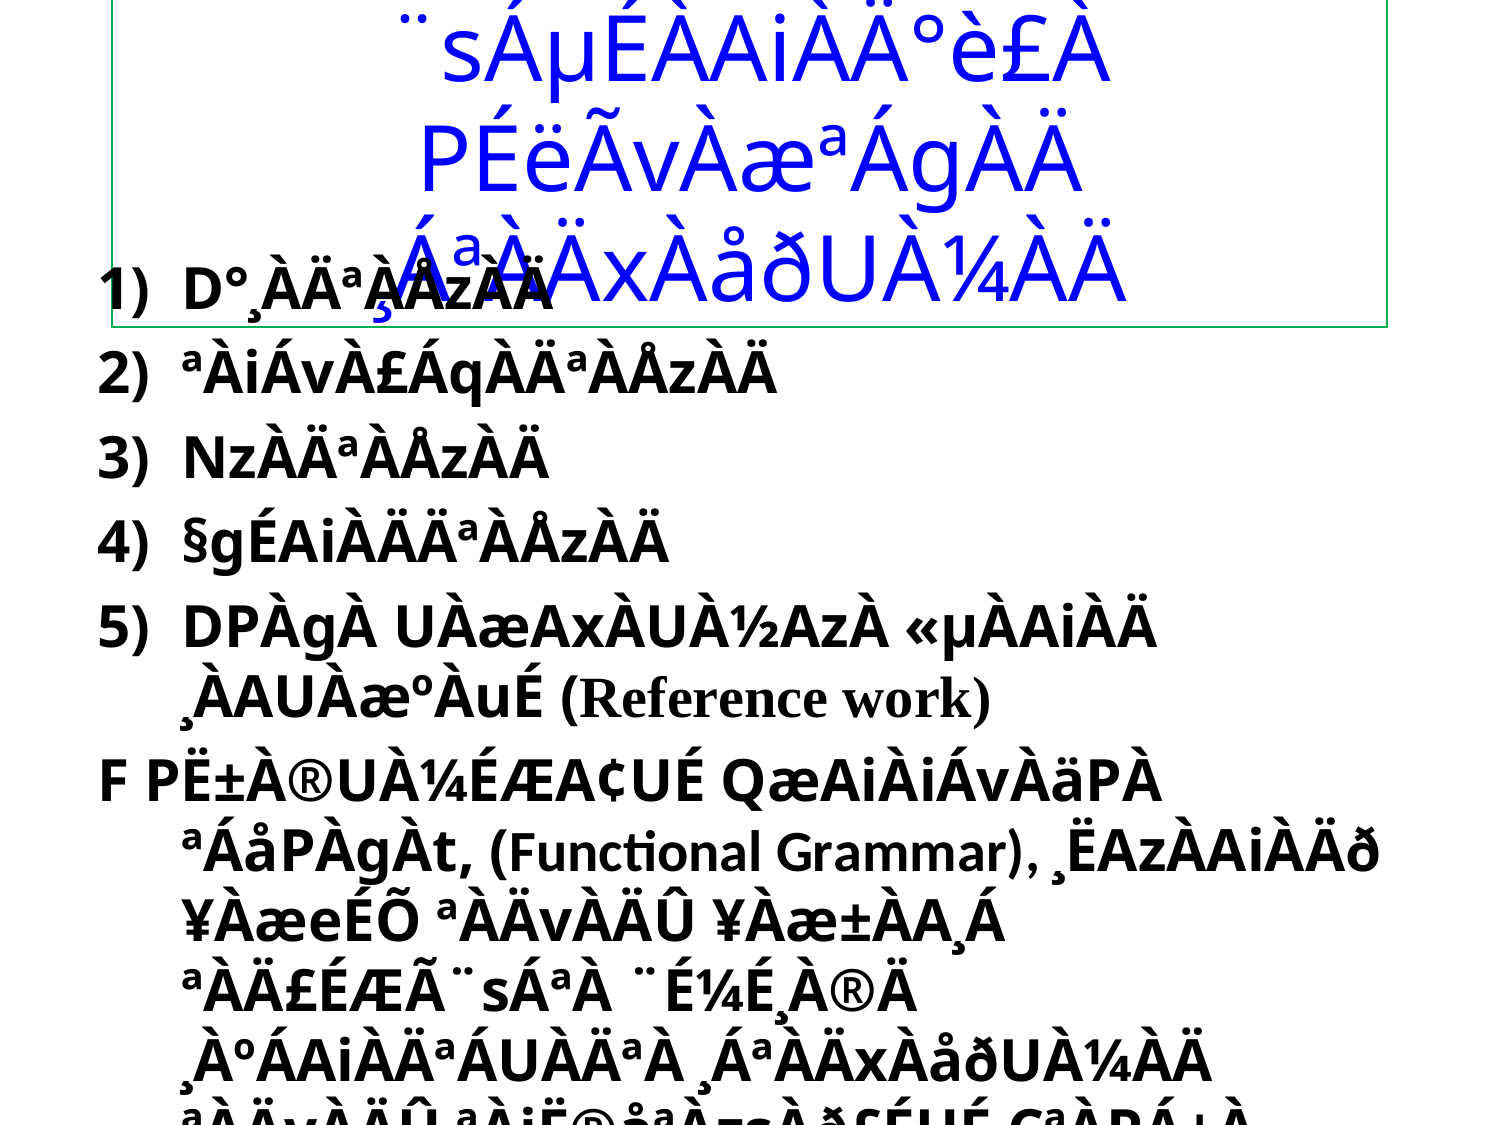

# ¨sÁµÉÀAiÀÄ°è£À PÉëÃvÀæªÁgÀÄ ¸ÁªÀÄxÀåðUÀ¼ÀÄ
D°¸ÀÄªÀÅzÀÄ
ªÀiÁvÀ£ÁqÀÄªÀÅzÀÄ
NzÀÄªÀÅzÀÄ
§gÉAiÀÄÄªÀÅzÀÄ
DPÀgÀ UÀæAxÀUÀ½AzÀ «µÀAiÀÄ ¸ÀAUÀæºÀuÉ (Reference work)
F PË±À®UÀ¼ÉÆA¢UÉ QæAiÀiÁvÀäPÀ ªÁåPÀgÀt, (Functional Grammar), ¸ËAzÀAiÀÄð ¥ÀæeÉÕ ªÀÄvÀÄÛ ¥Àæ±ÀA¸Á ªÀÄ£ÉÆÃ¨sÁªÀ ¨É¼É¸À®Ä ¸ÀºÁAiÀÄªÁUÀÄªÀ ¸ÁªÀÄxÀåðUÀ¼ÀÄ ªÀÄvÀÄÛ ªÀiË®åªÀzsÀð£ÉUÉ CªÀPÁ±À ¤ÃqÀ¯ÁVzÉ .